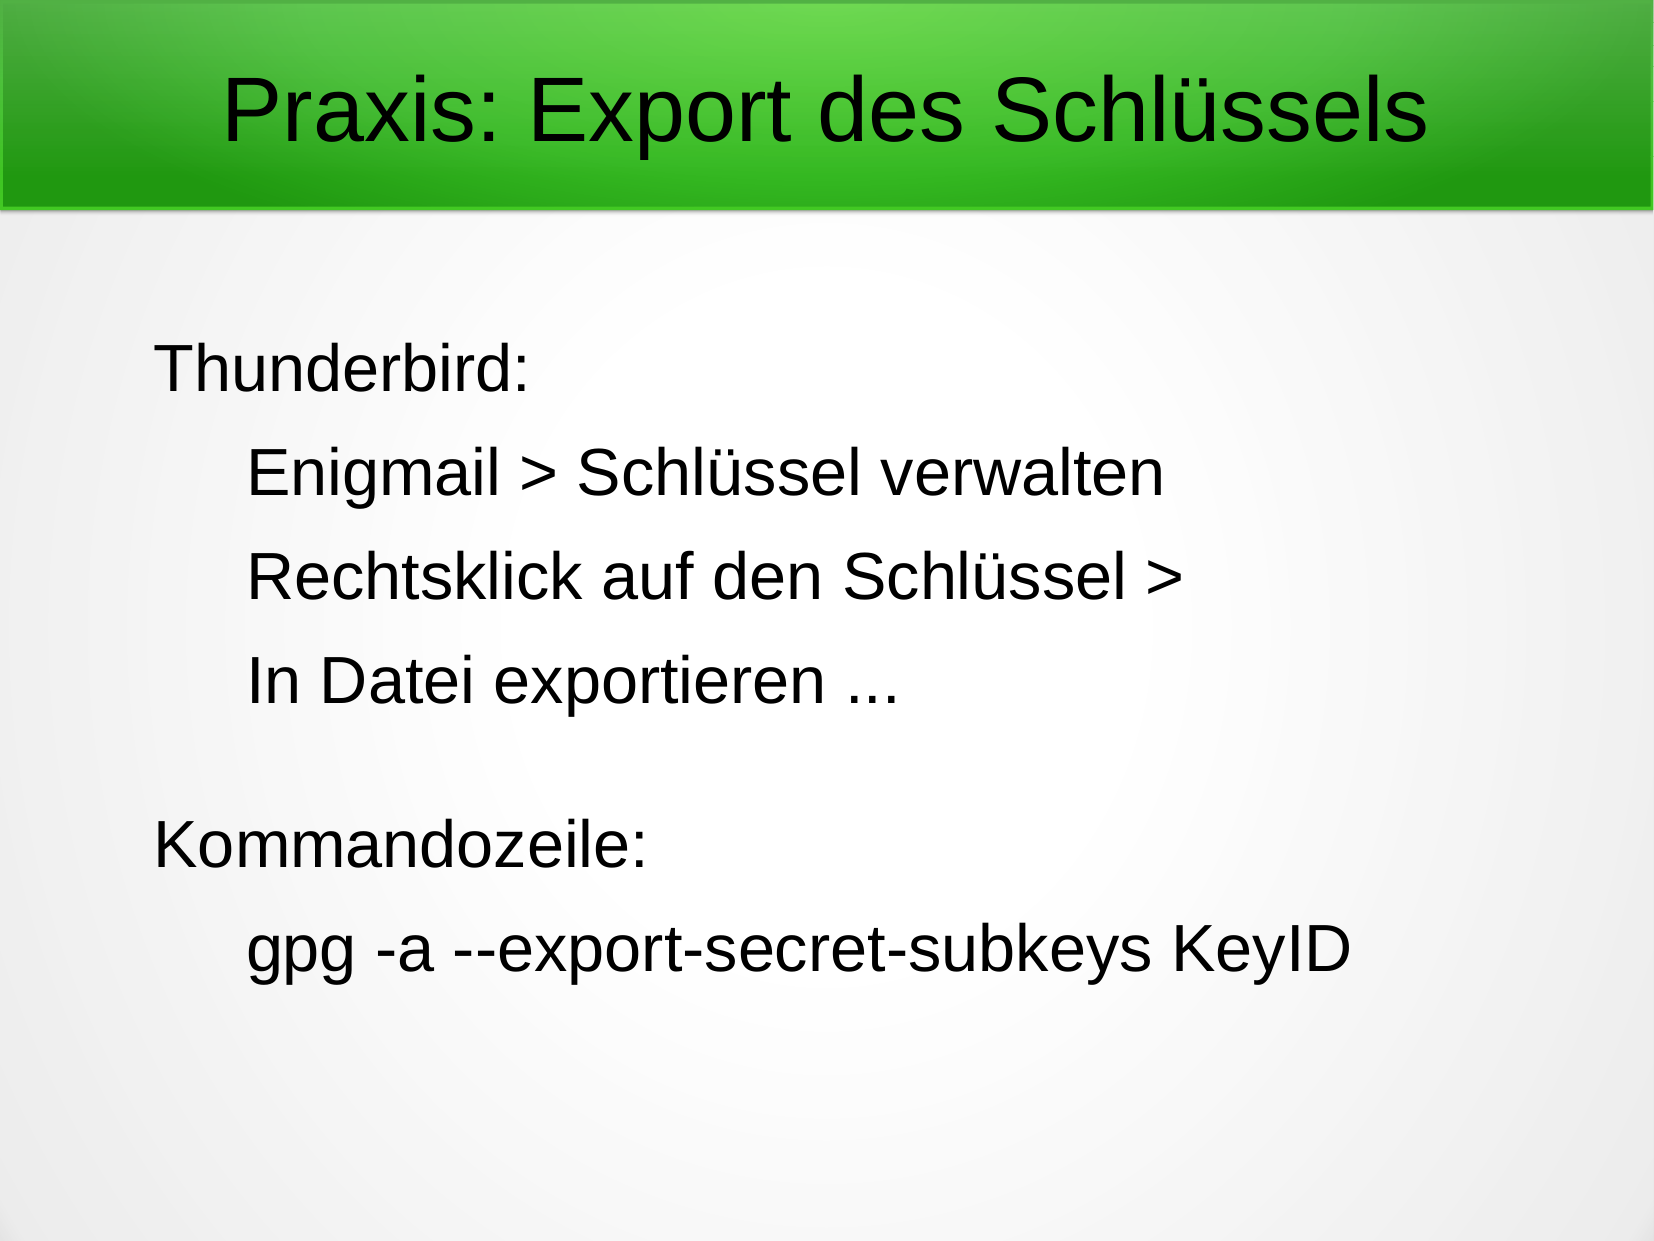

# Praxis: Export des Schlüssels
Thunderbird:
 Enigmail > Schlüssel verwalten
 Rechtsklick auf den Schlüssel >
 In Datei exportieren ...
Kommandozeile:
 gpg -a --export-secret-subkeys KeyID